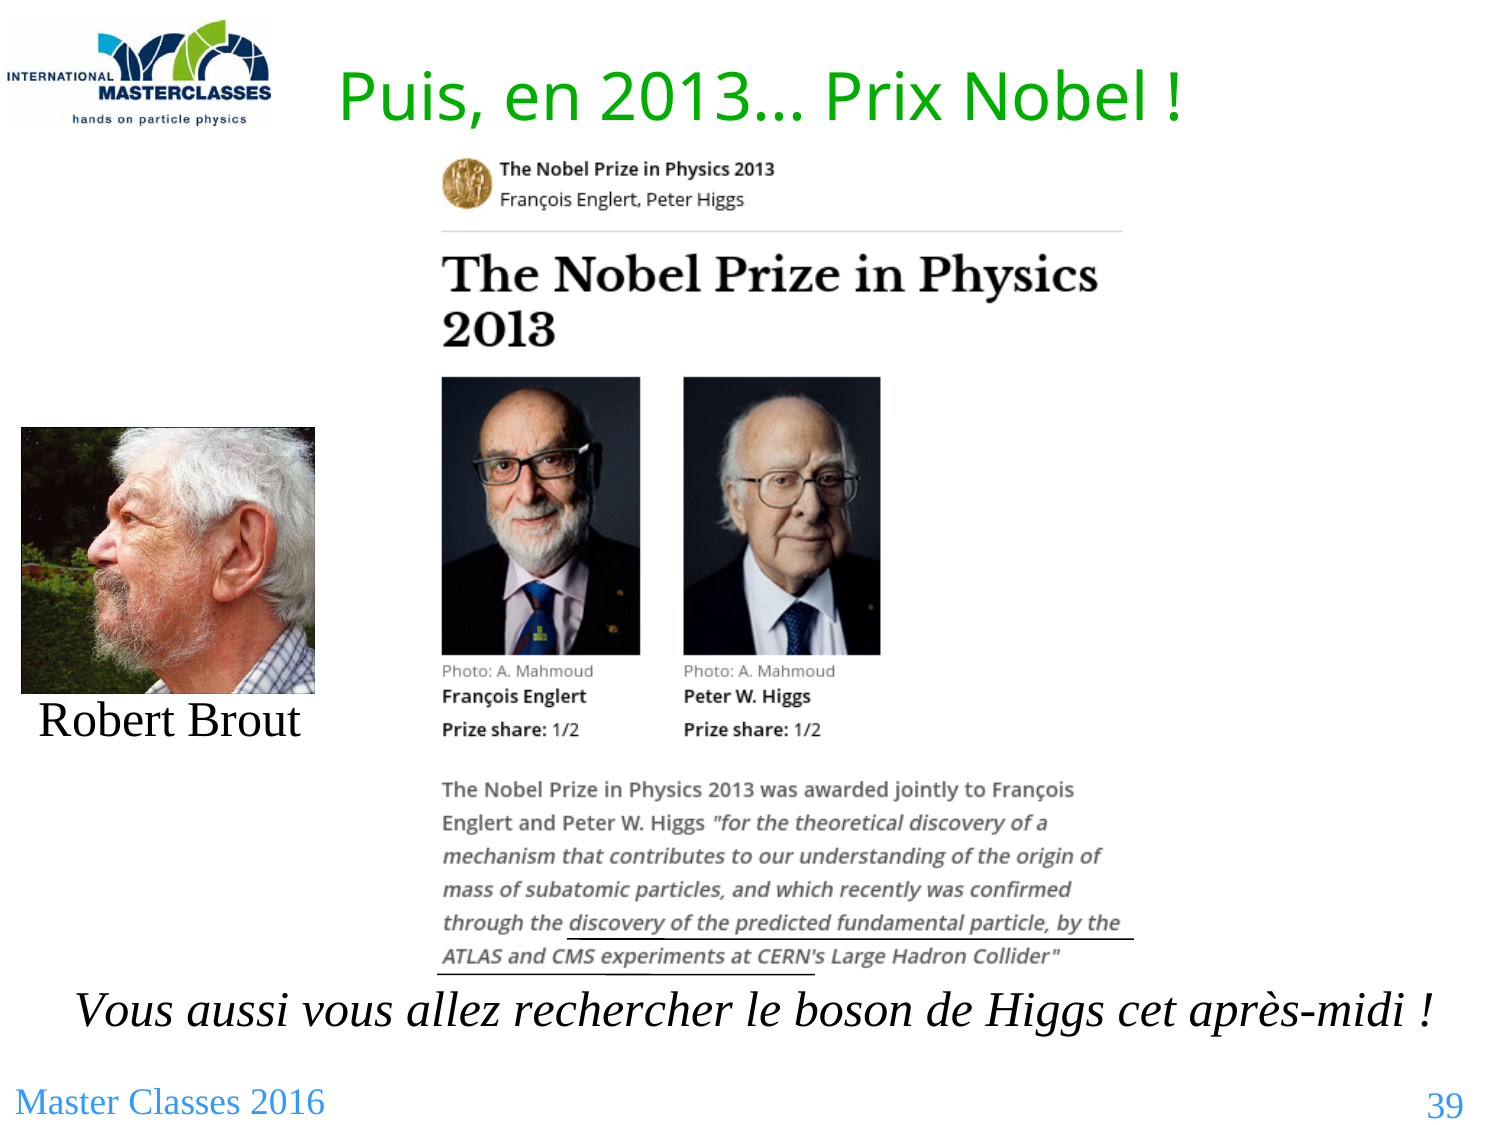

# Puis, en 2013... Prix Nobel !
Robert Brout
Vous aussi vous allez rechercher le boson de Higgs cet après-midi !
Master Classes 2016
39